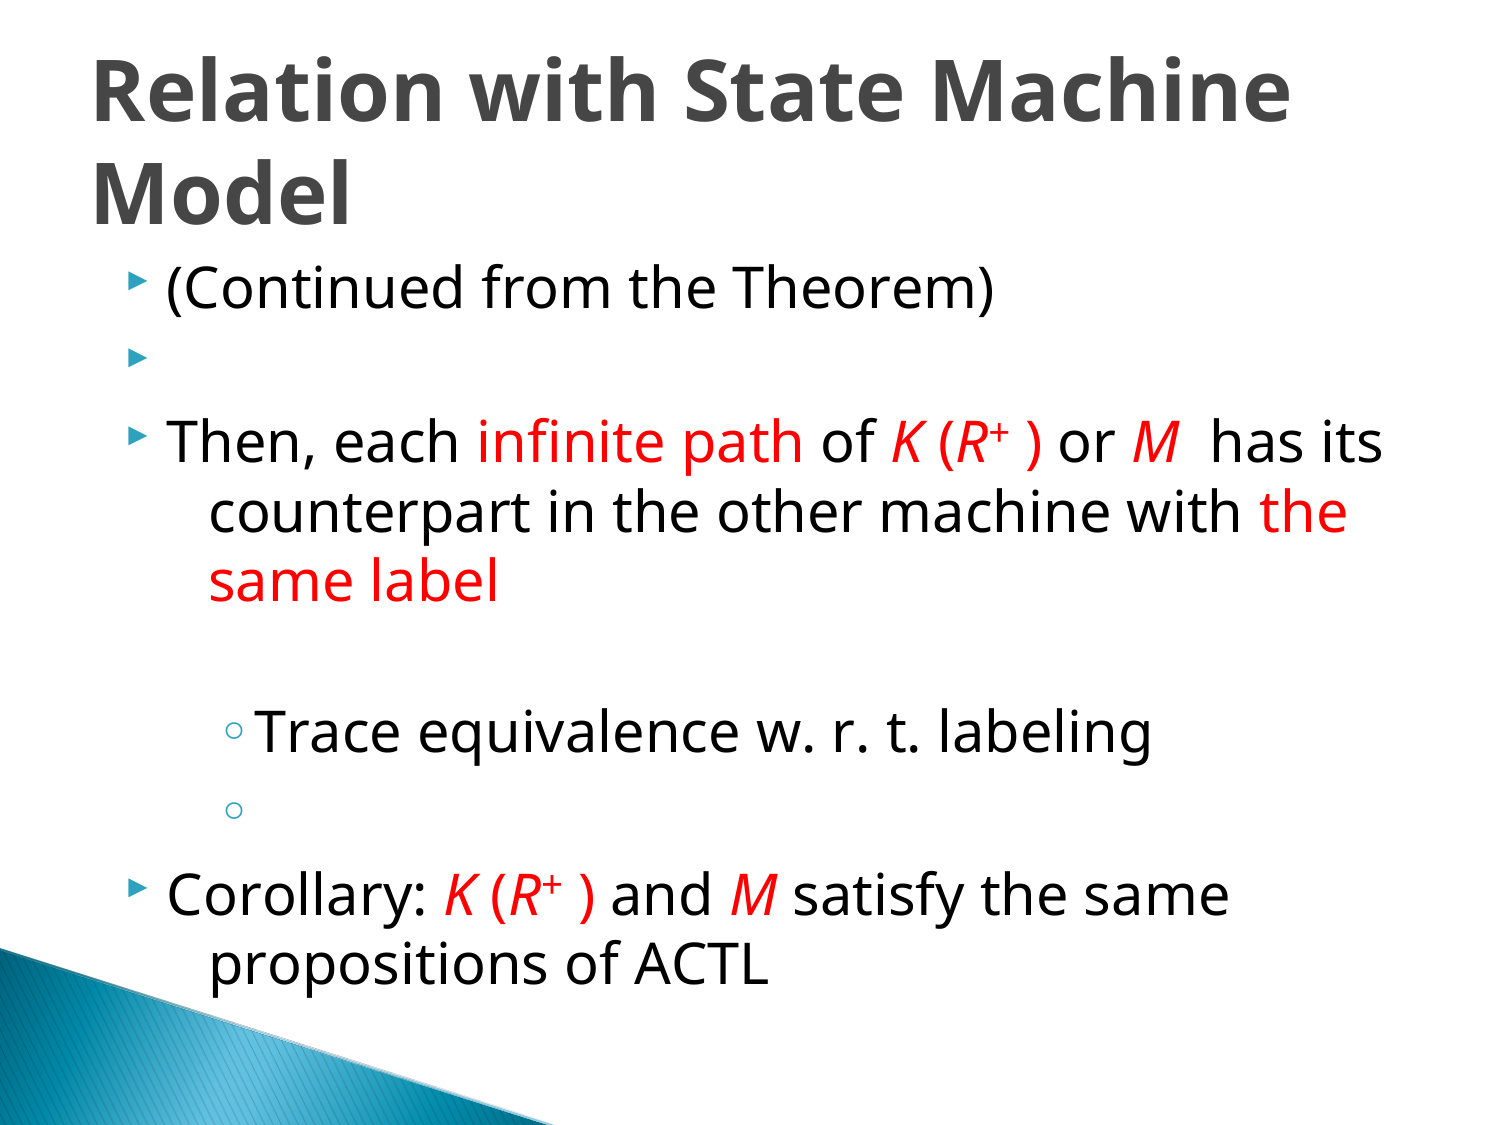

# Relation with State Machine Model
(Continued from the Theorem)
Then, each infinite path of K (R+ ) or M has its counterpart in the other machine with the same label
Trace equivalence w. r. t. labeling
Corollary: K (R+ ) and M satisfy the same propositions of ACTL